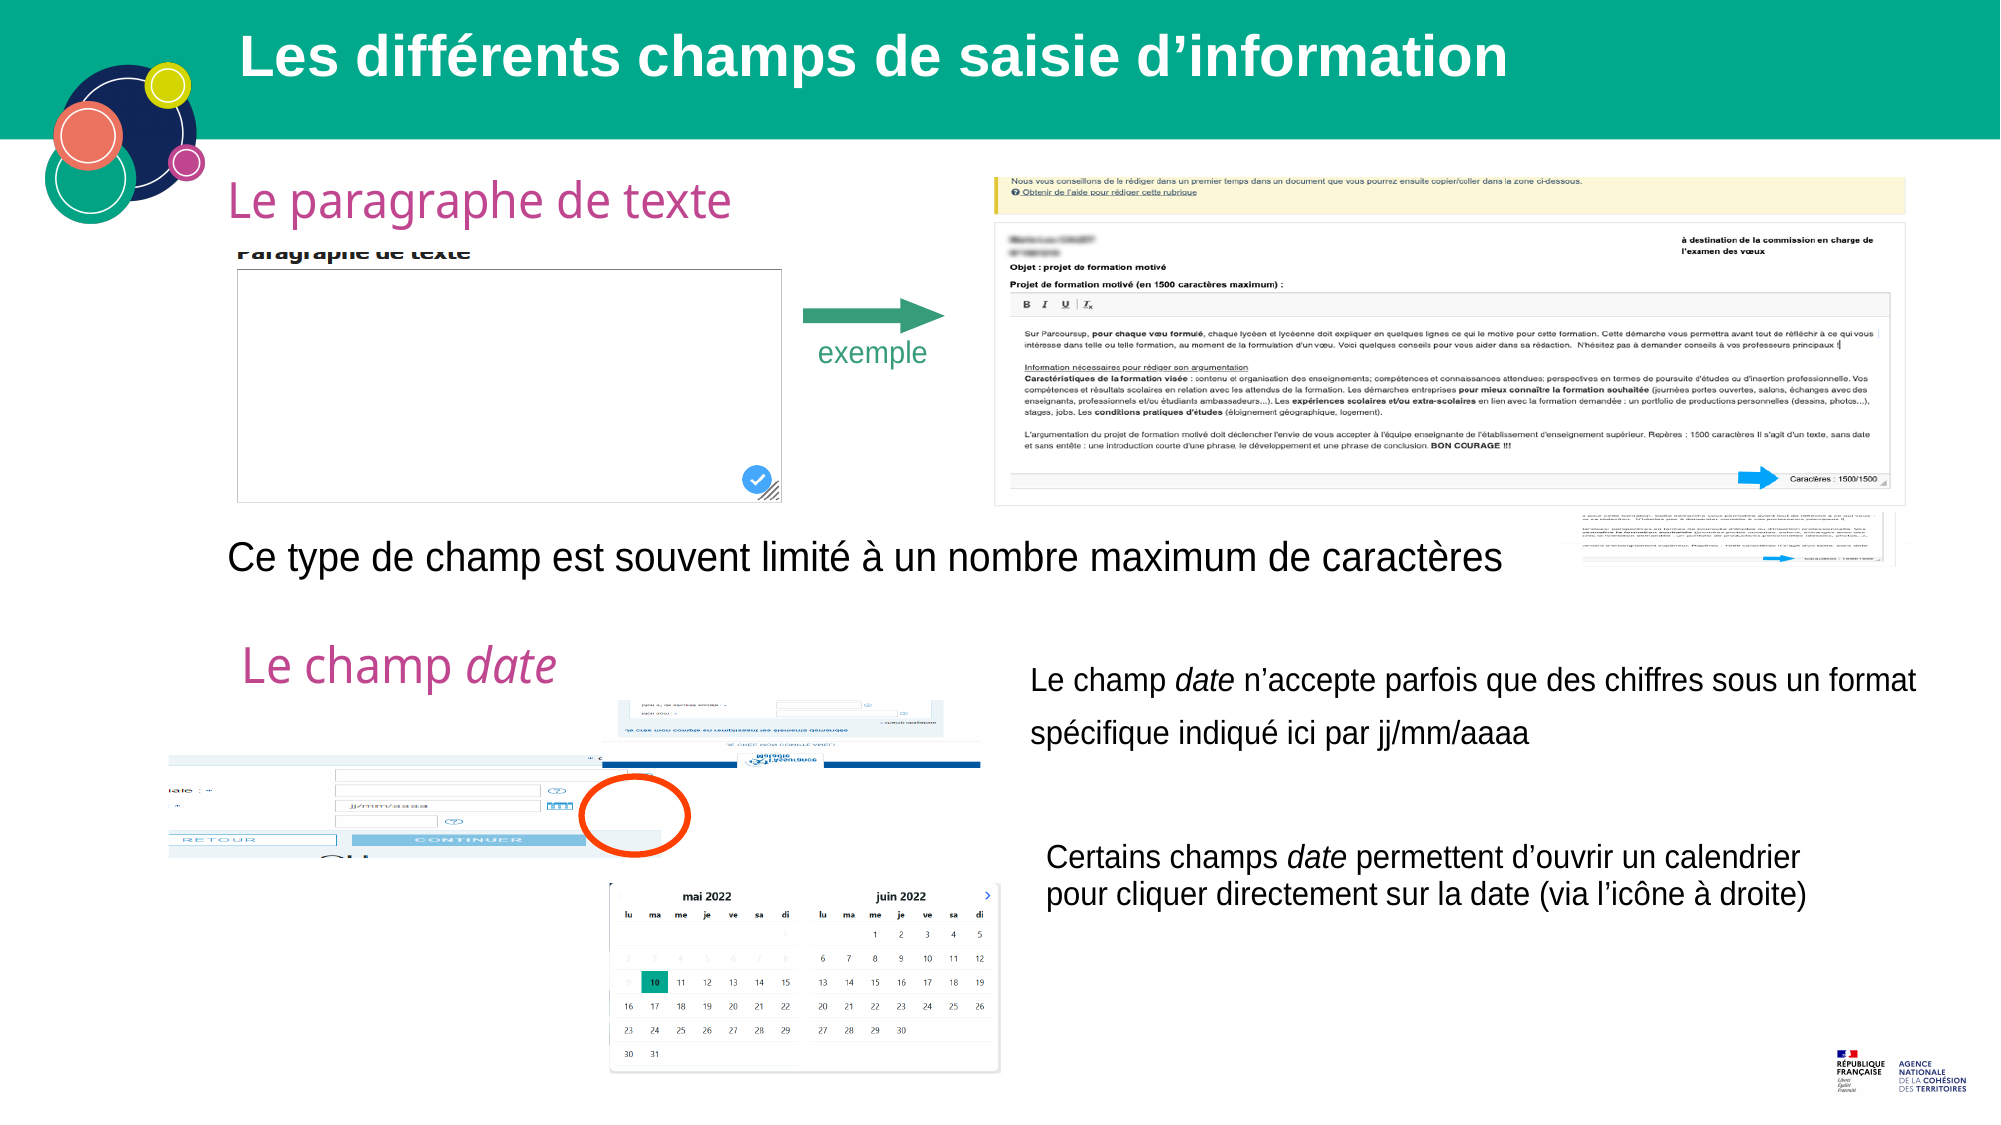

Les différents champs de saisie d’information
Le paragraphe de texte
1
exemple
Ce type de champ est souvent limité à un nombre maximum de caractères
Le champ date
Le champ date n’accepte parfois que des chiffres sous un format spécifique indiqué ici par jj/mm/aaaa
Certains champs date permettent d’ouvrir un calendrier pour cliquer directement sur la date (via l’icône à droite)